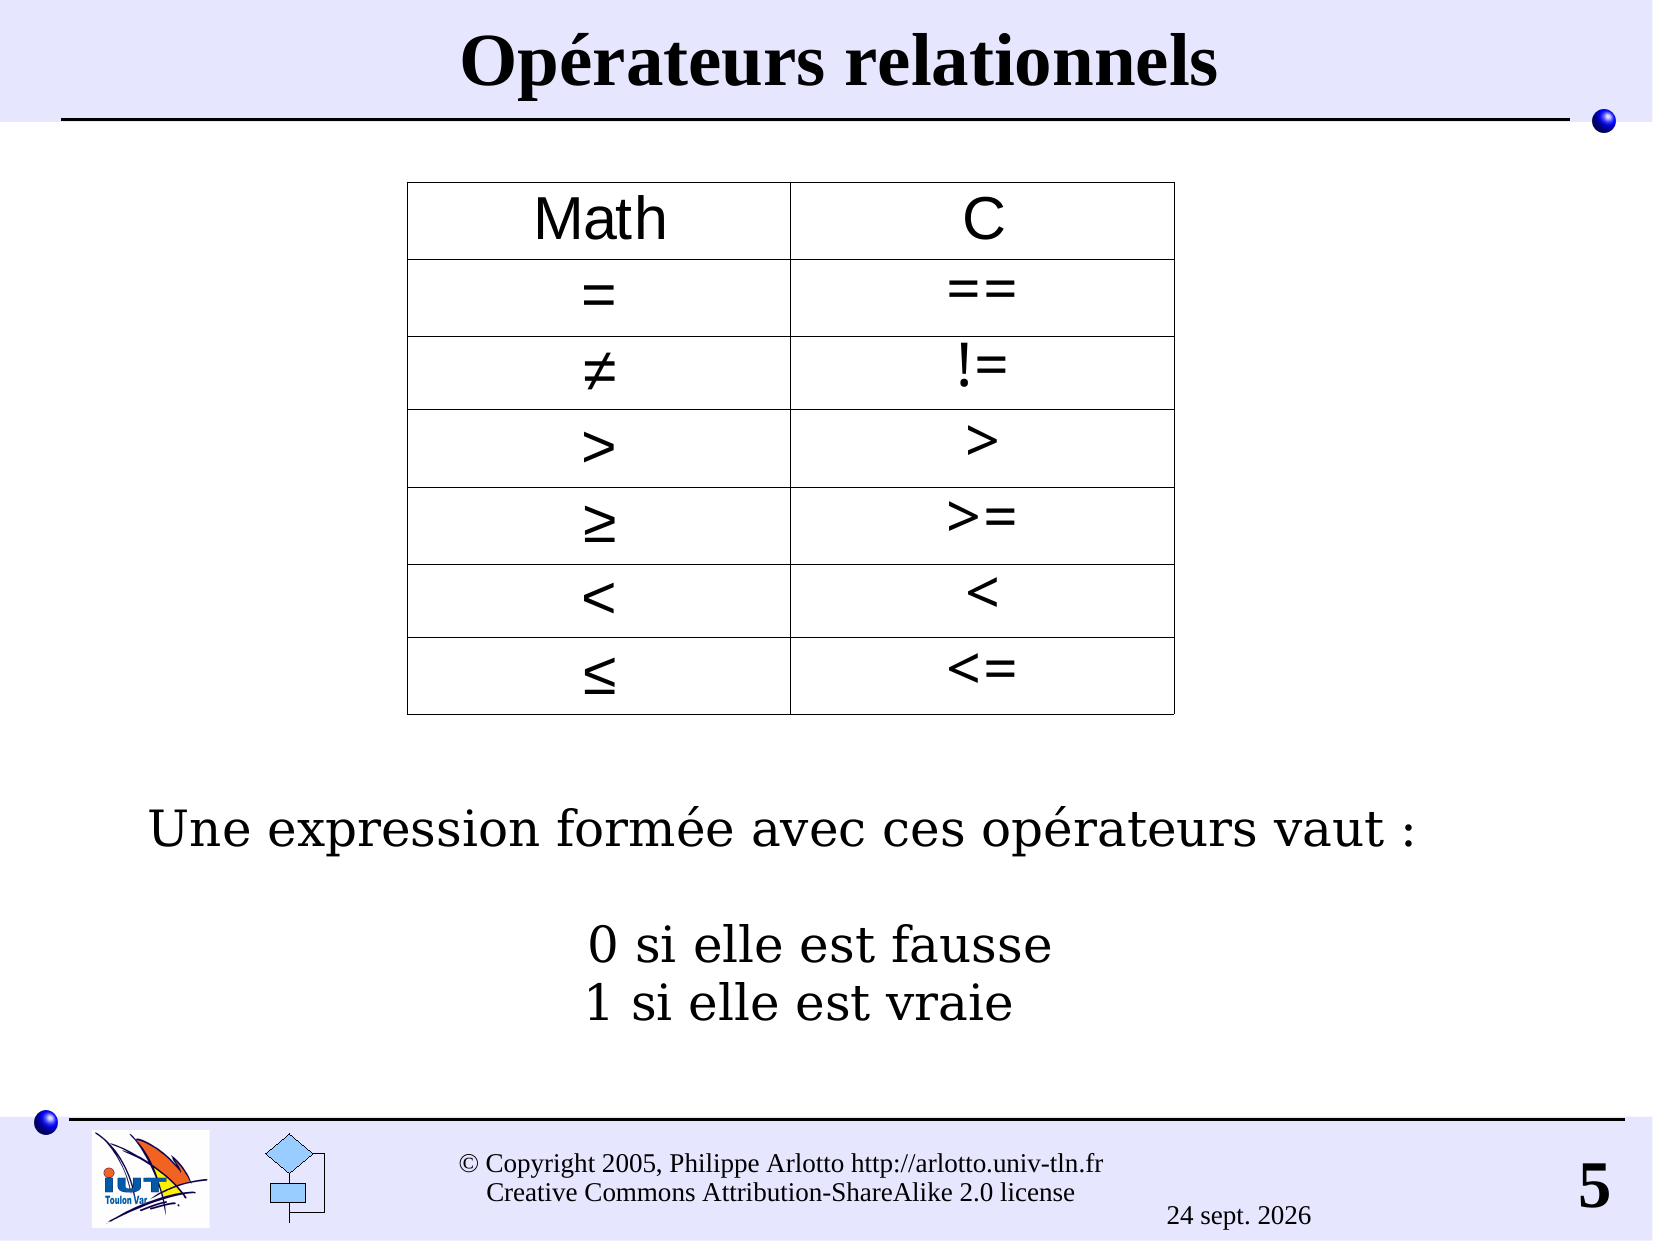

# Opérateurs relationnels
Une expression formée avec ces opérateurs vaut :
	0 si elle est fausse
 1 si elle est vraie